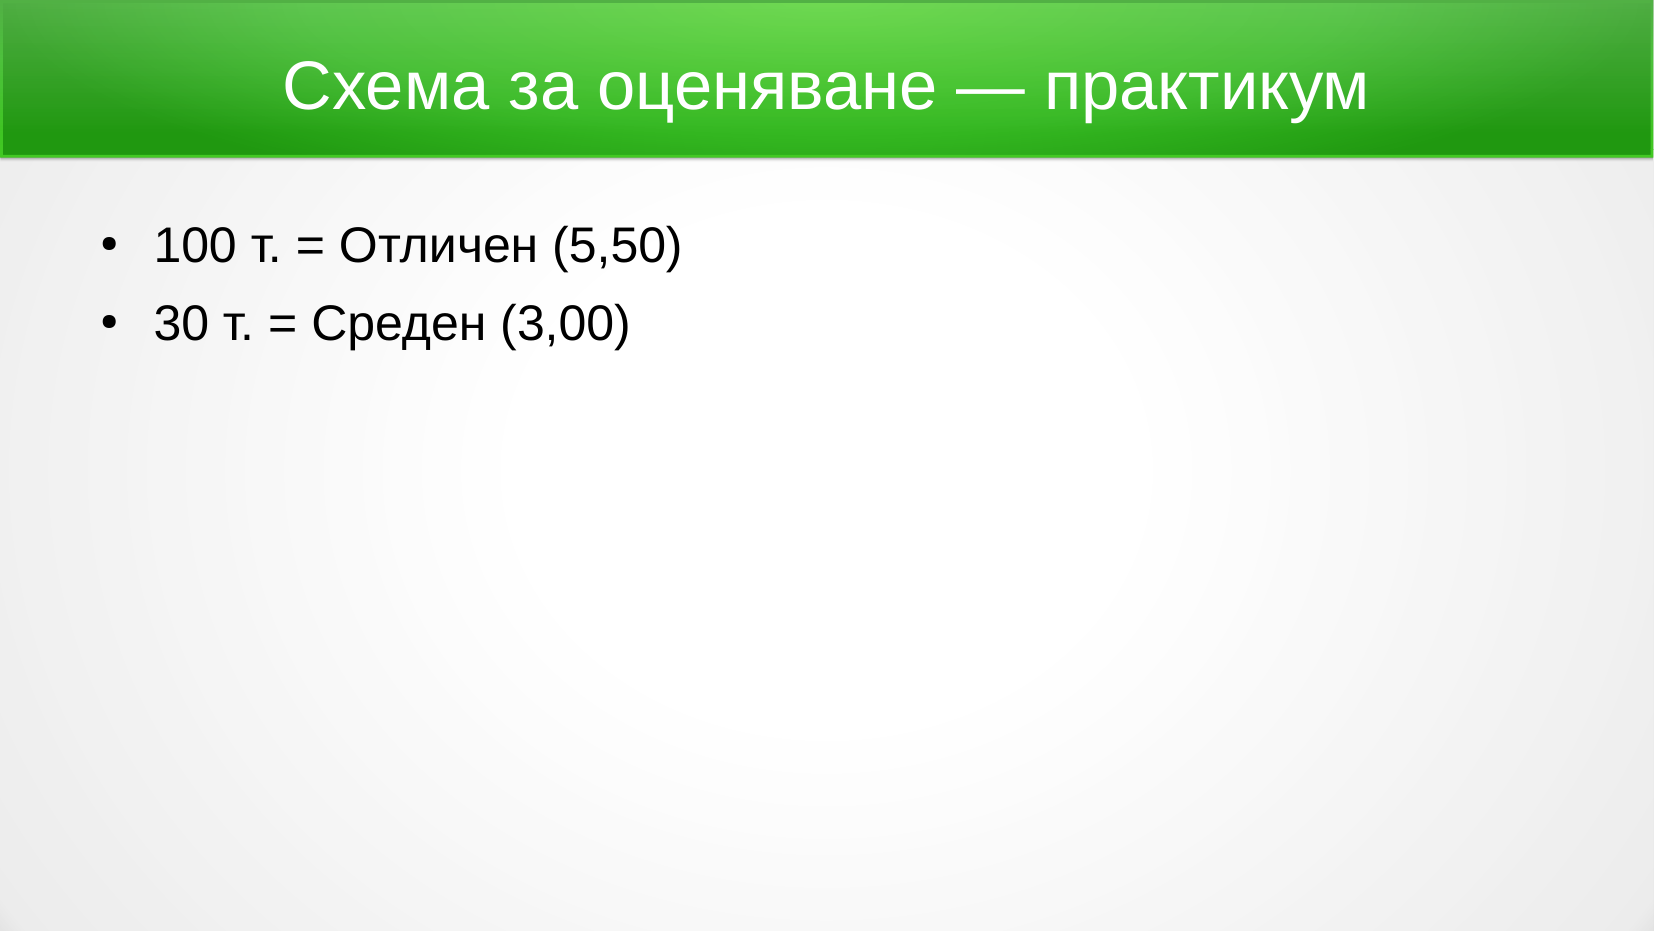

# Схема за оценяване — практикум
100 т. = Отличен (5,50)
30 т. = Среден (3,00)